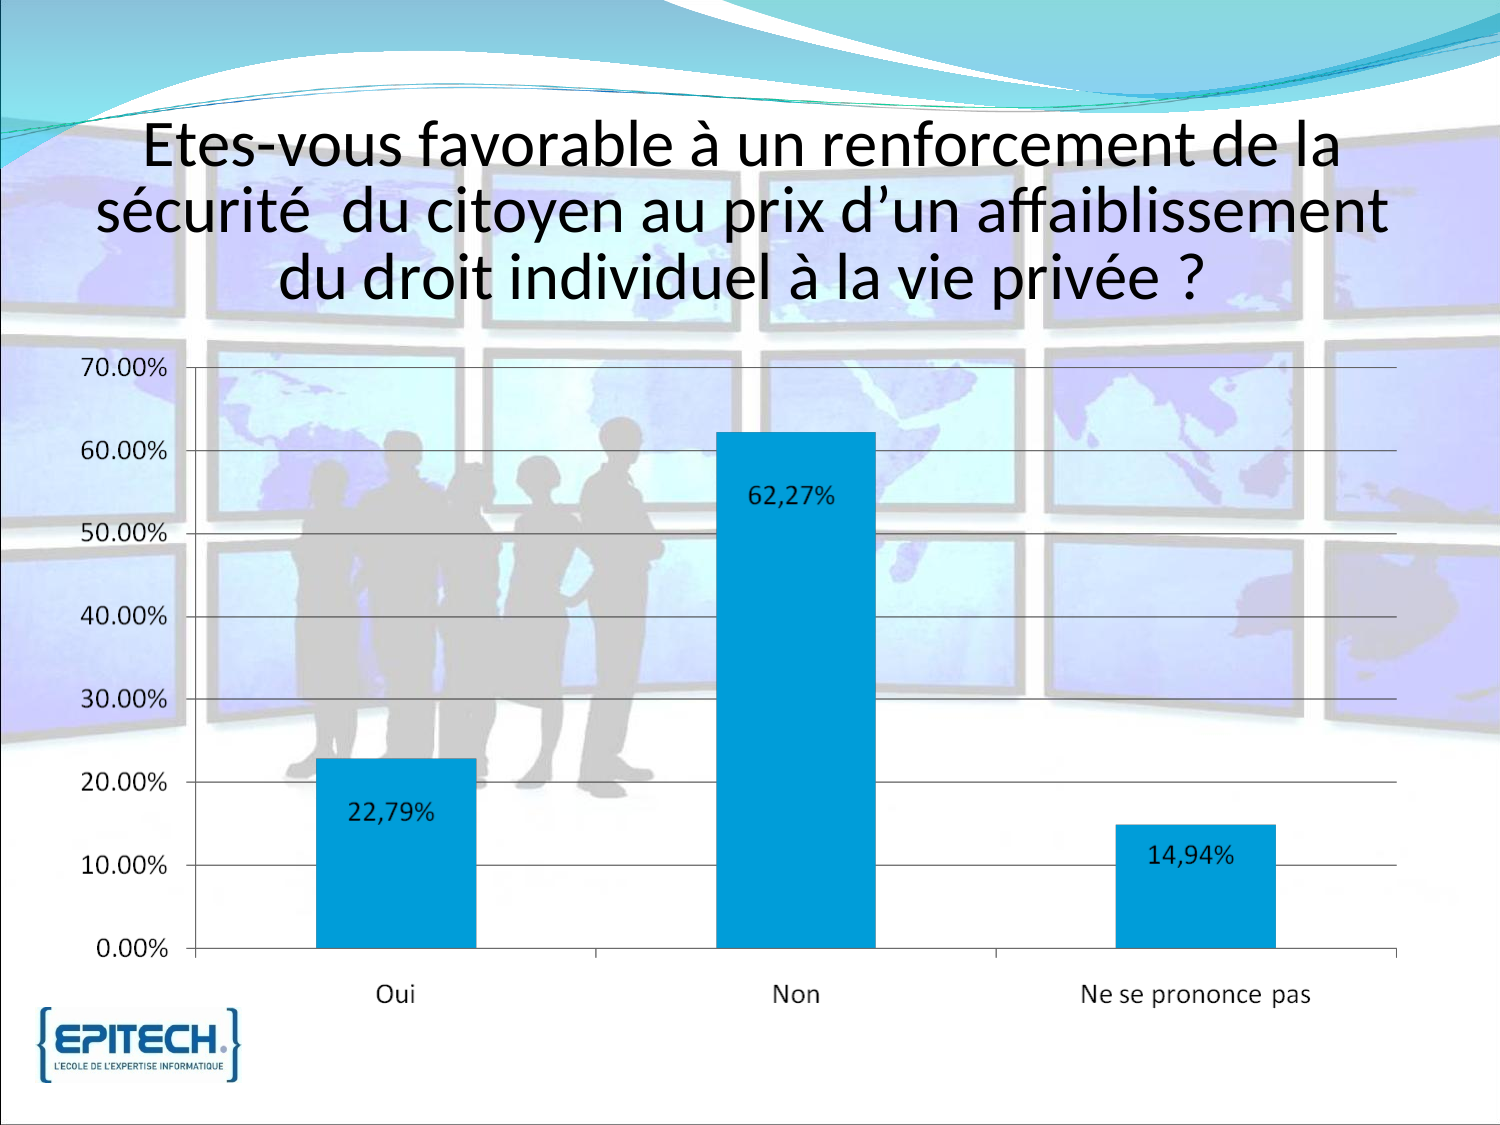

# Etes-vous favorable à un renforcement de la sécurité du citoyen au prix d’un affaiblissement du droit individuel à la vie privée ?